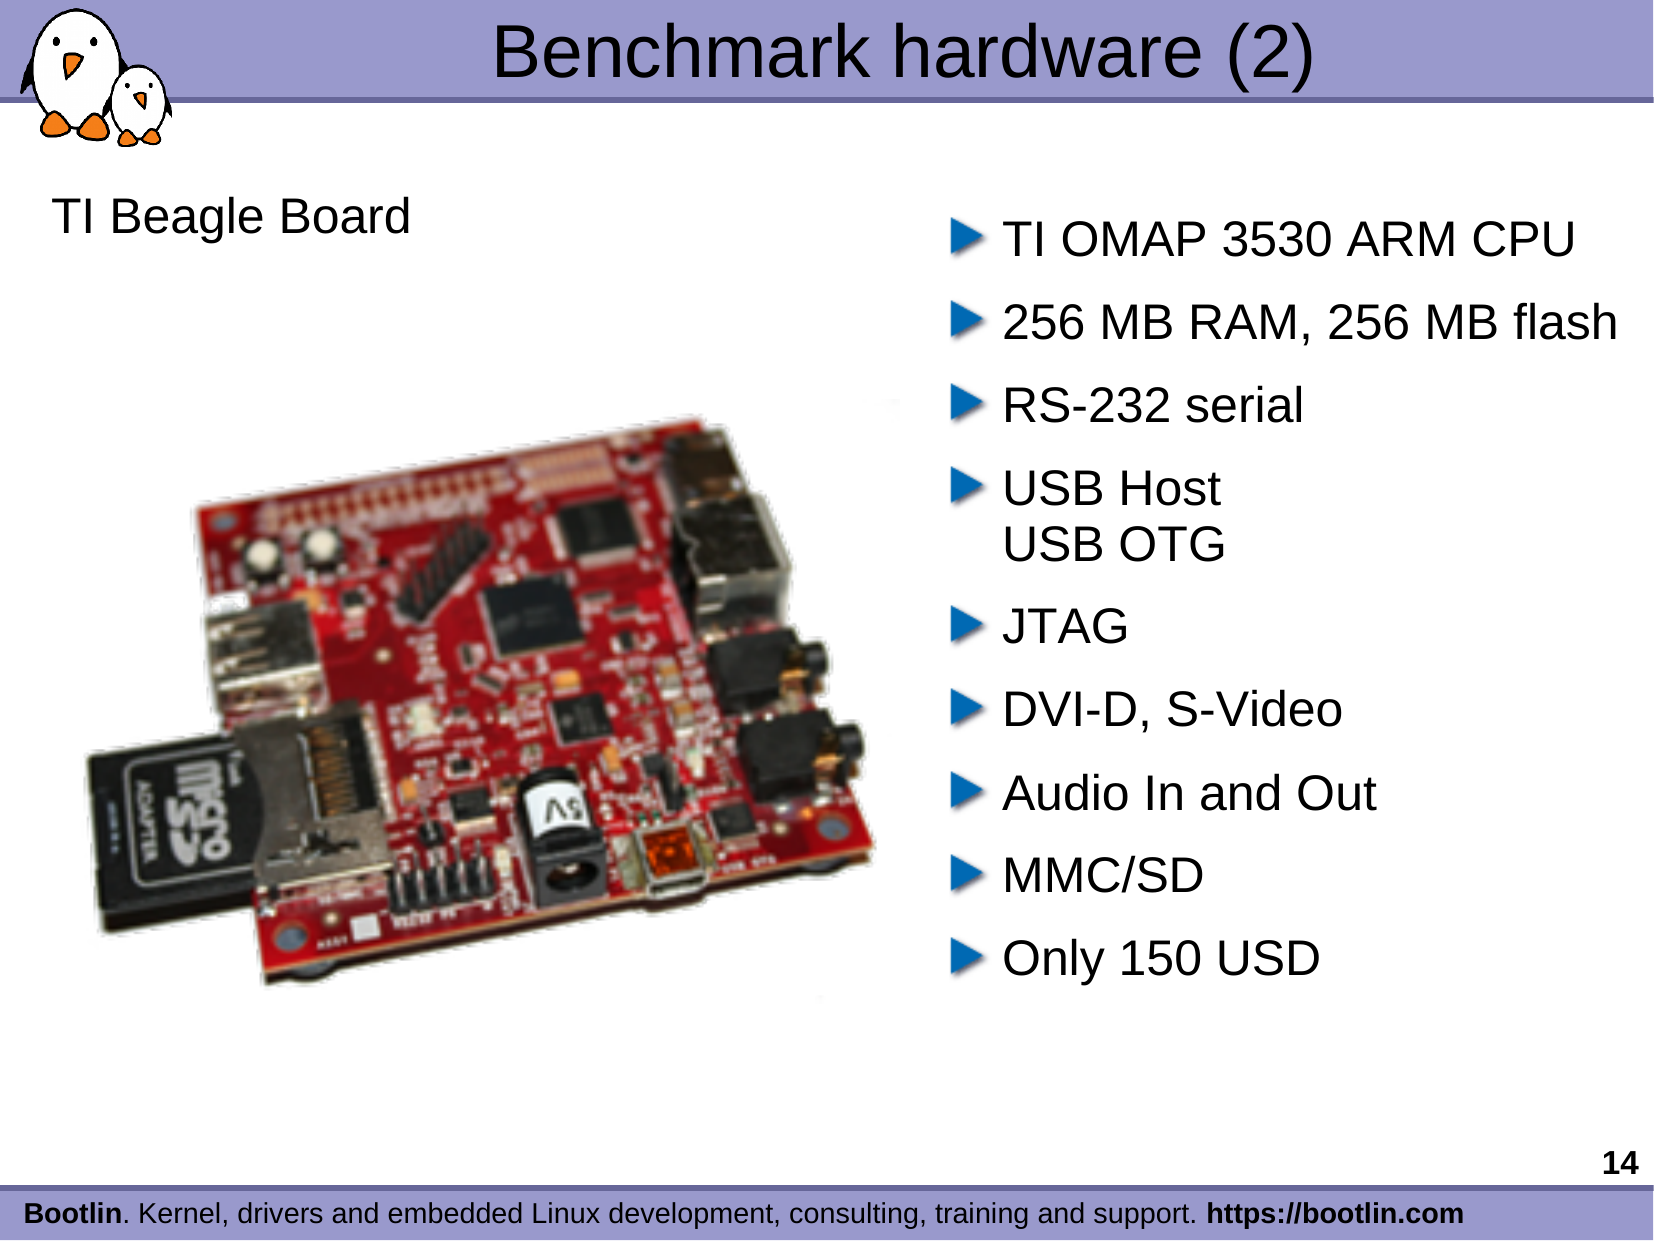

# Benchmark hardware (2)
TI Beagle Board
TI OMAP 3530 ARM CPU
256 MB RAM, 256 MB flash
RS-232 serial
USB Host
USB OTG
JTAG
DVI-D, S-Video
Audio In and Out
MMC/SD
Only 150 USD